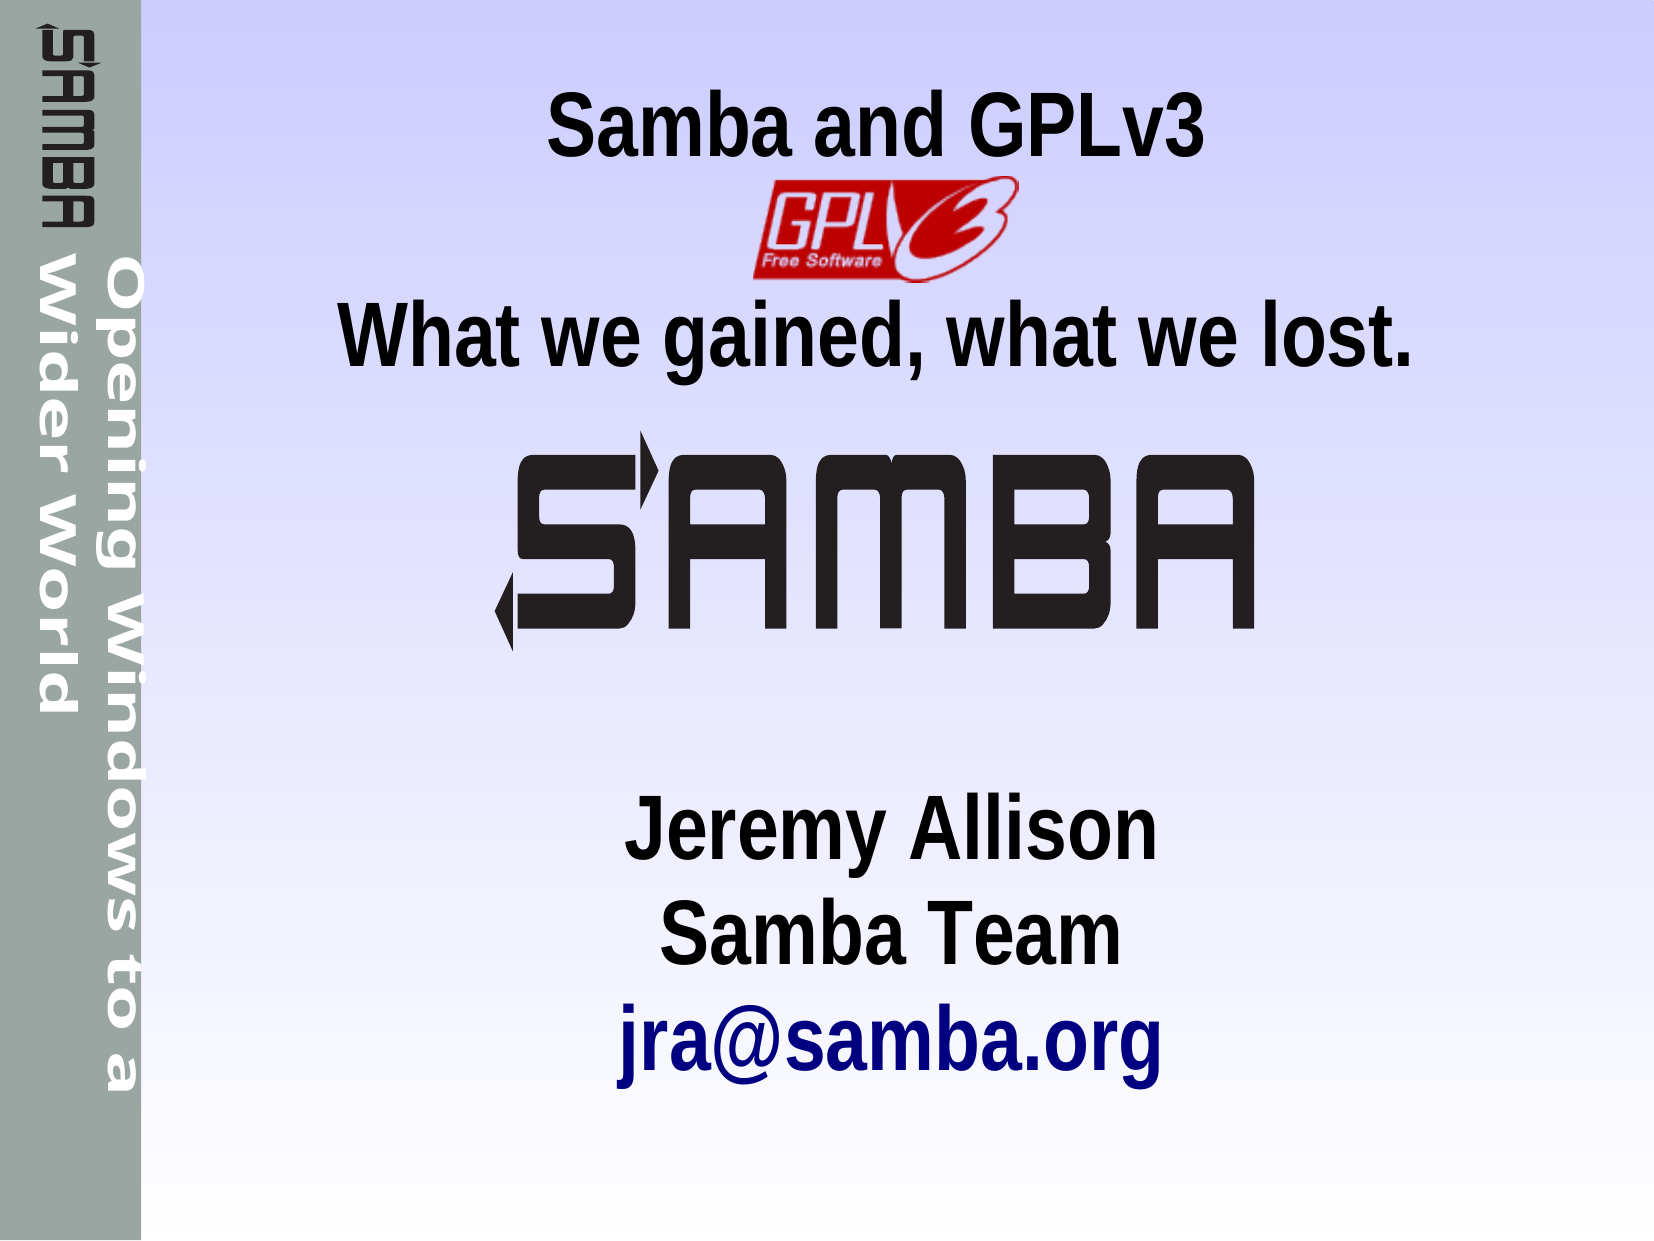

# Samba and GPLv3 What we gained, what we lost.
Jeremy Allison
Samba Team
jra@samba.org